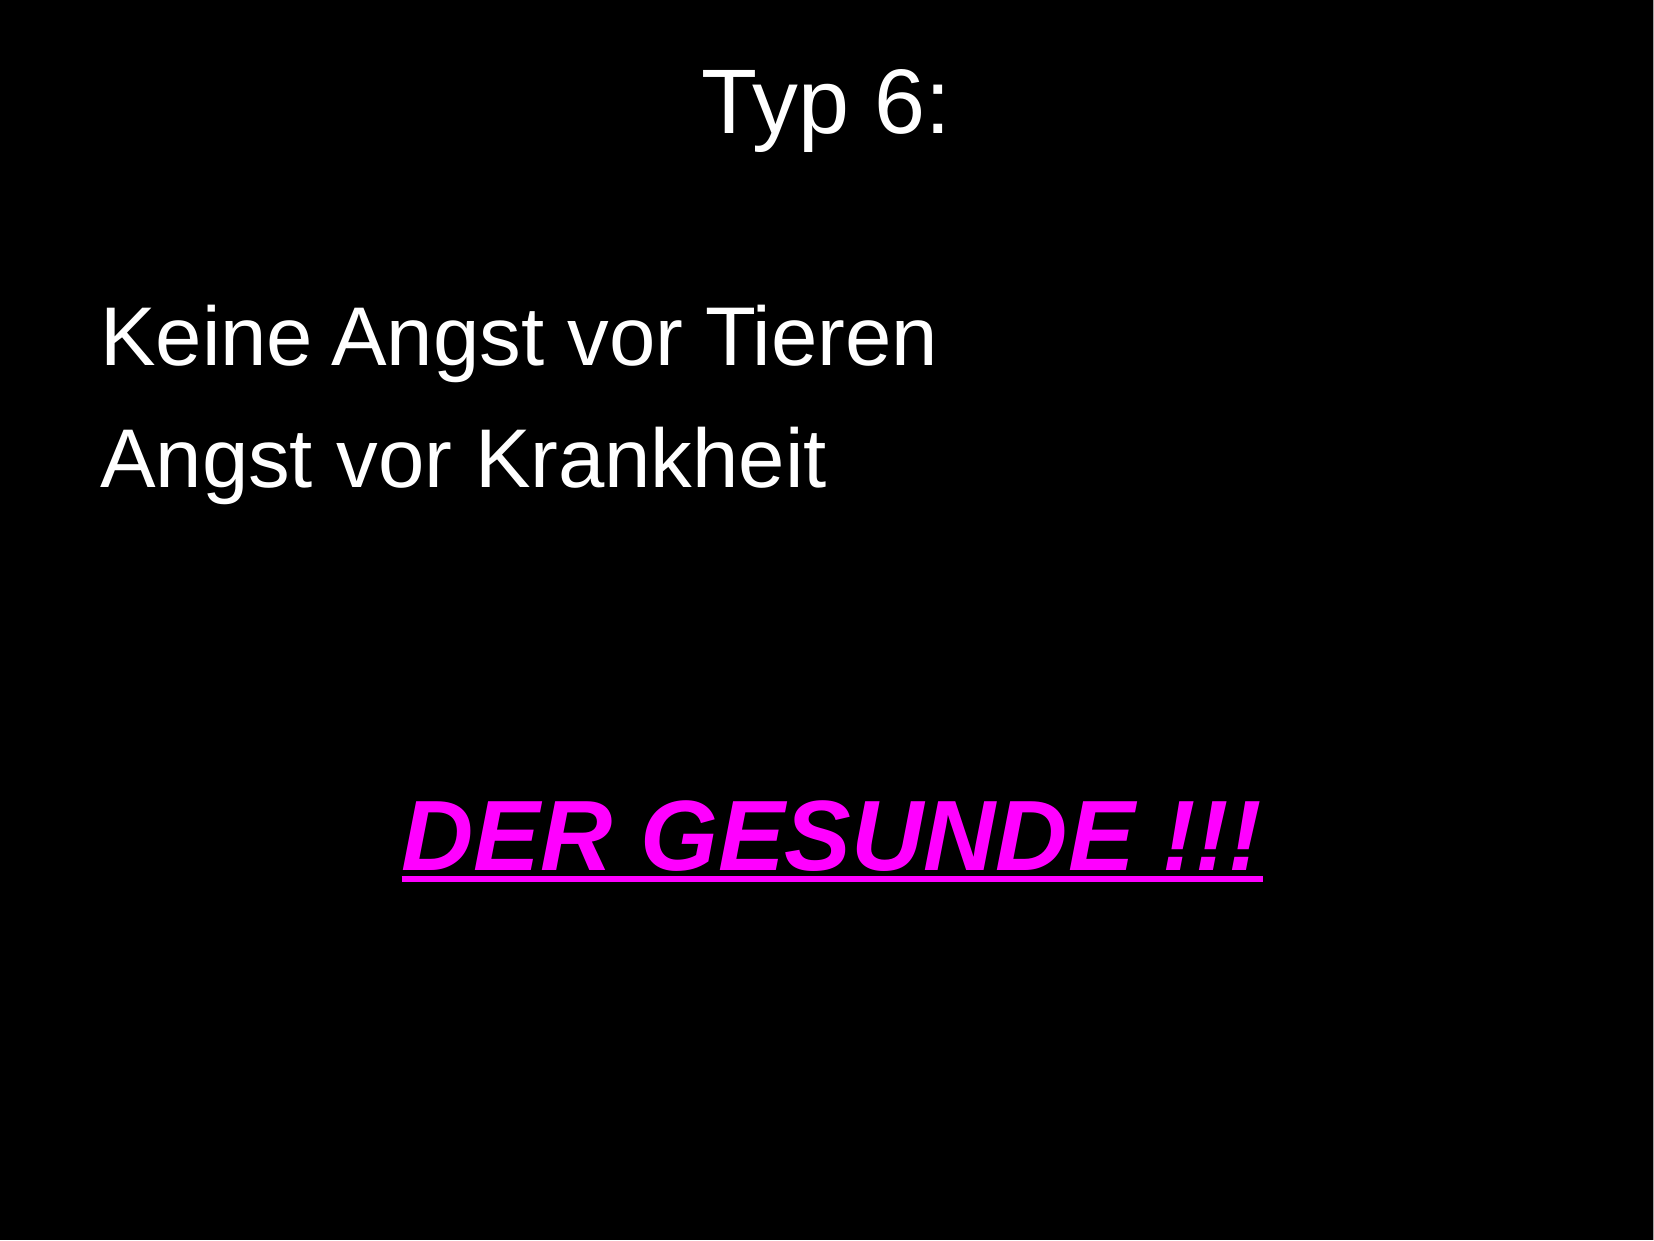

# Typ 6:
Keine Angst vor Tieren
Angst vor Krankheit
DER GESUNDE !!!